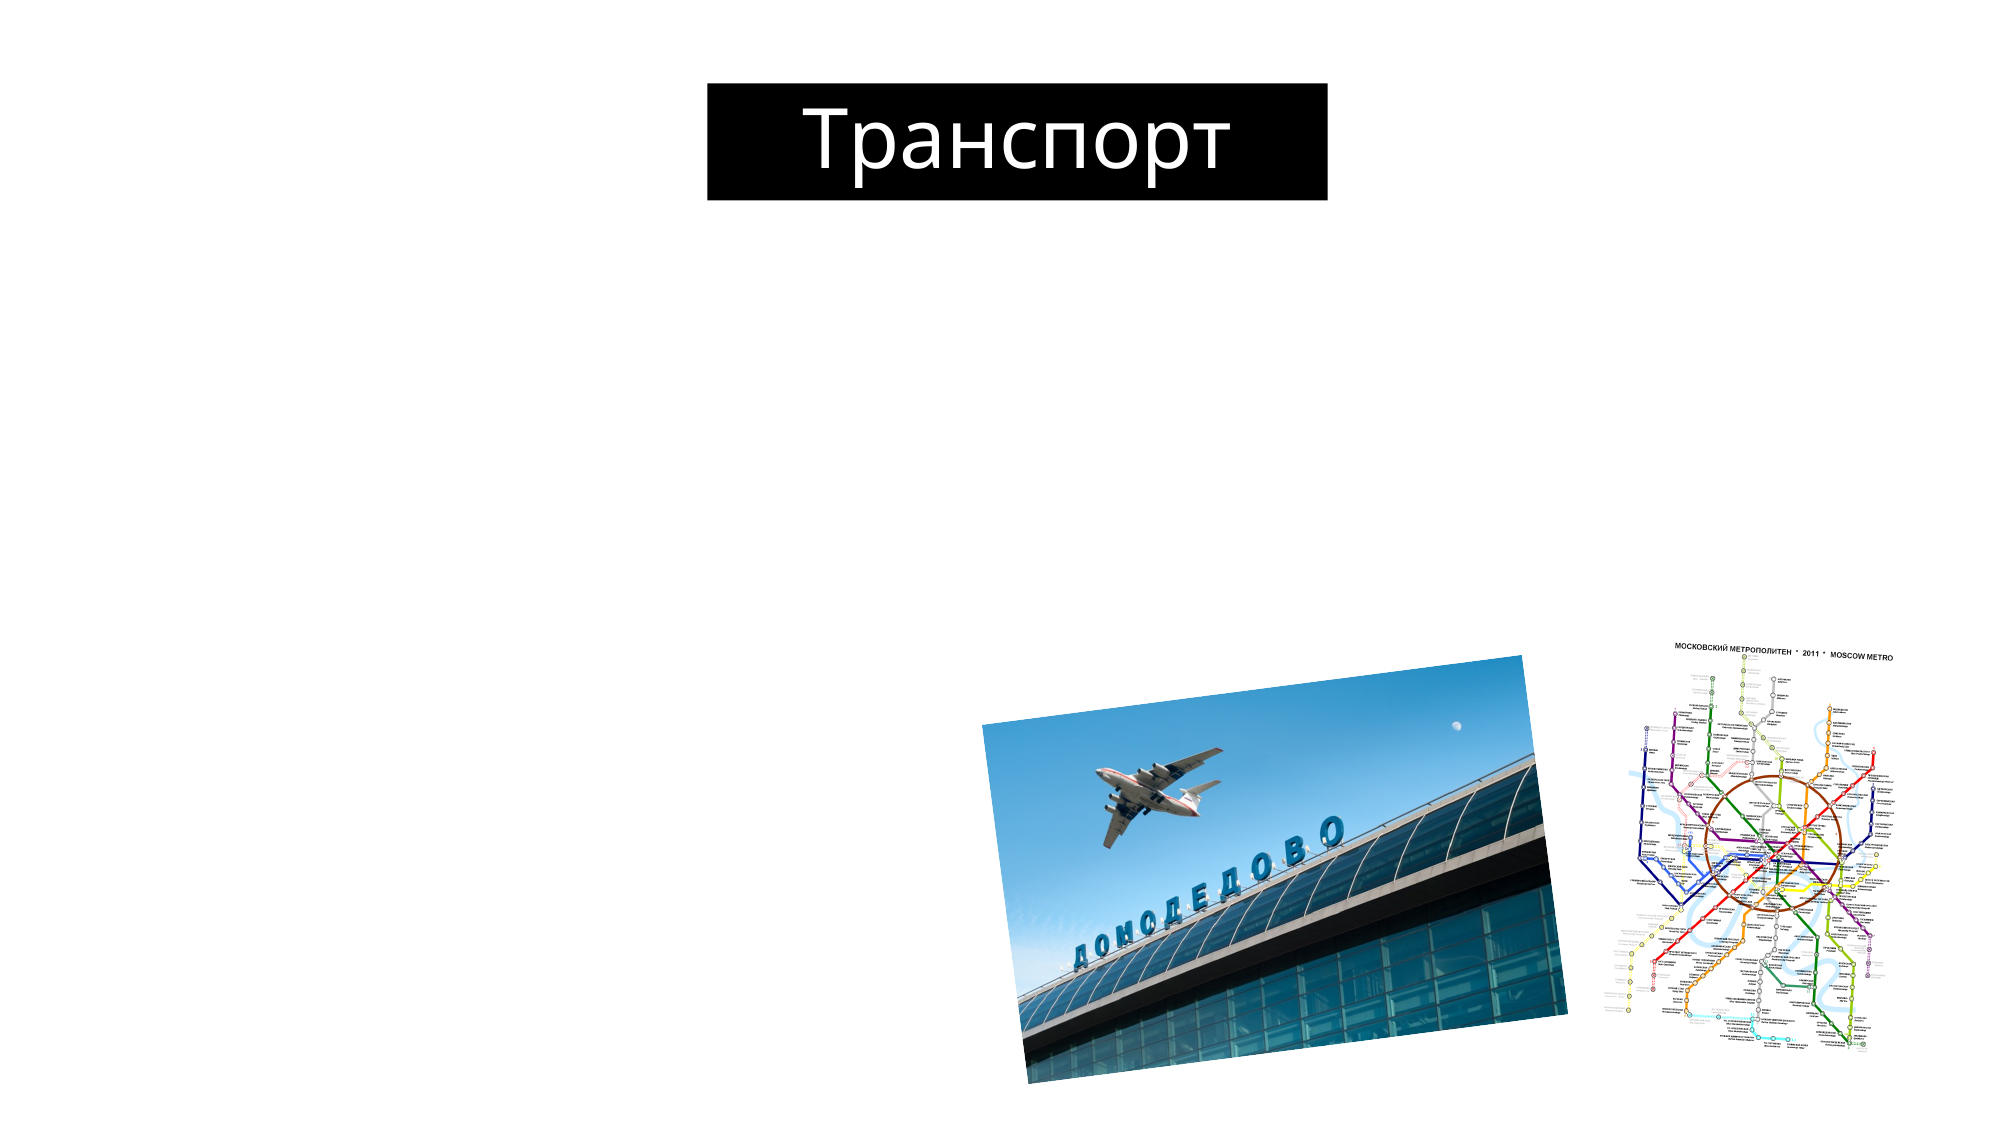

Транспорт
 Железнодорожный транспорт
	- 9 вокзалов (Белорусский, Казанский, Курский, Киевский,..)
 Аэропорты
	- Внуково, Домодедово, Шереметьево
 Московский метрополитен
 	- c 15 мая 1935 года
	- пятая по годовому пассажиропотоку система метро в мире и первая в Европе
Первое упоминание